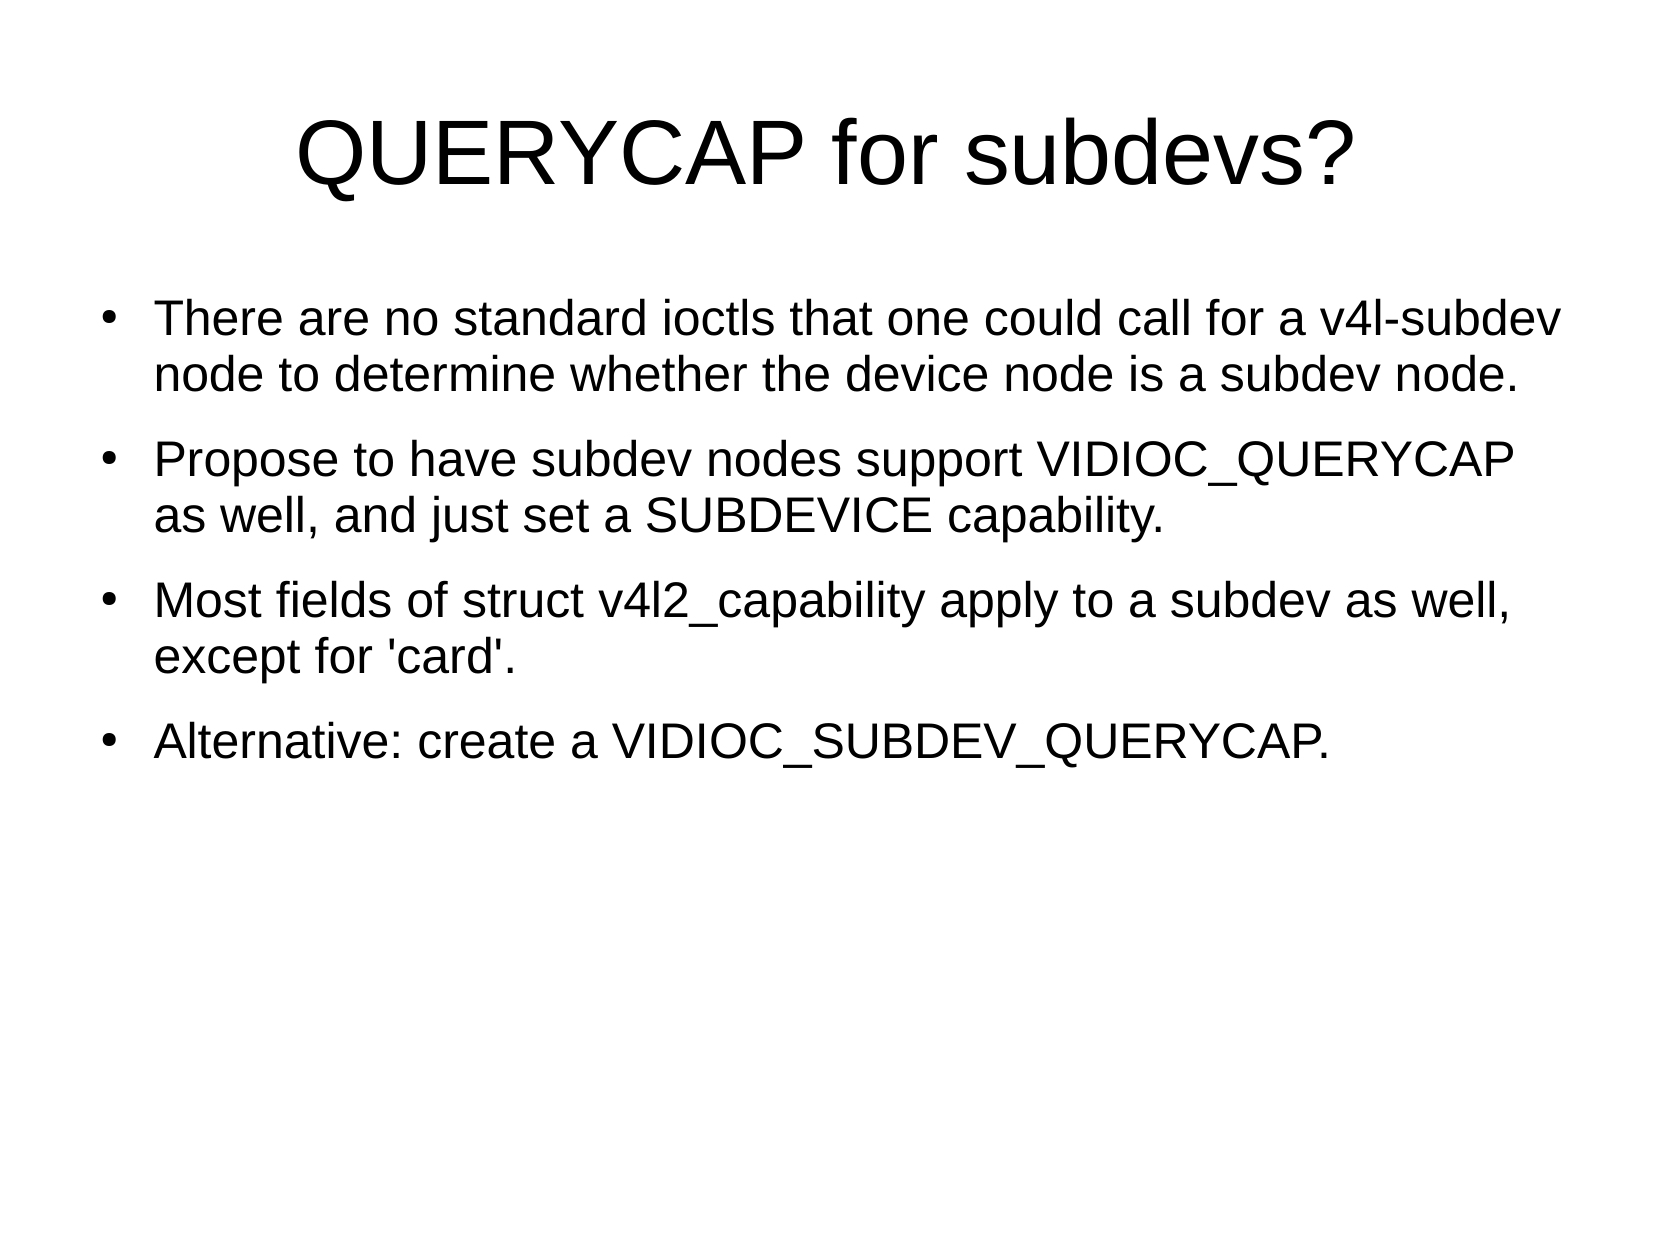

# QUERYCAP for subdevs?
There are no standard ioctls that one could call for a v4l-subdev node to determine whether the device node is a subdev node.
Propose to have subdev nodes support VIDIOC_QUERYCAP as well, and just set a SUBDEVICE capability.
Most fields of struct v4l2_capability apply to a subdev as well, except for 'card'.
Alternative: create a VIDIOC_SUBDEV_QUERYCAP.